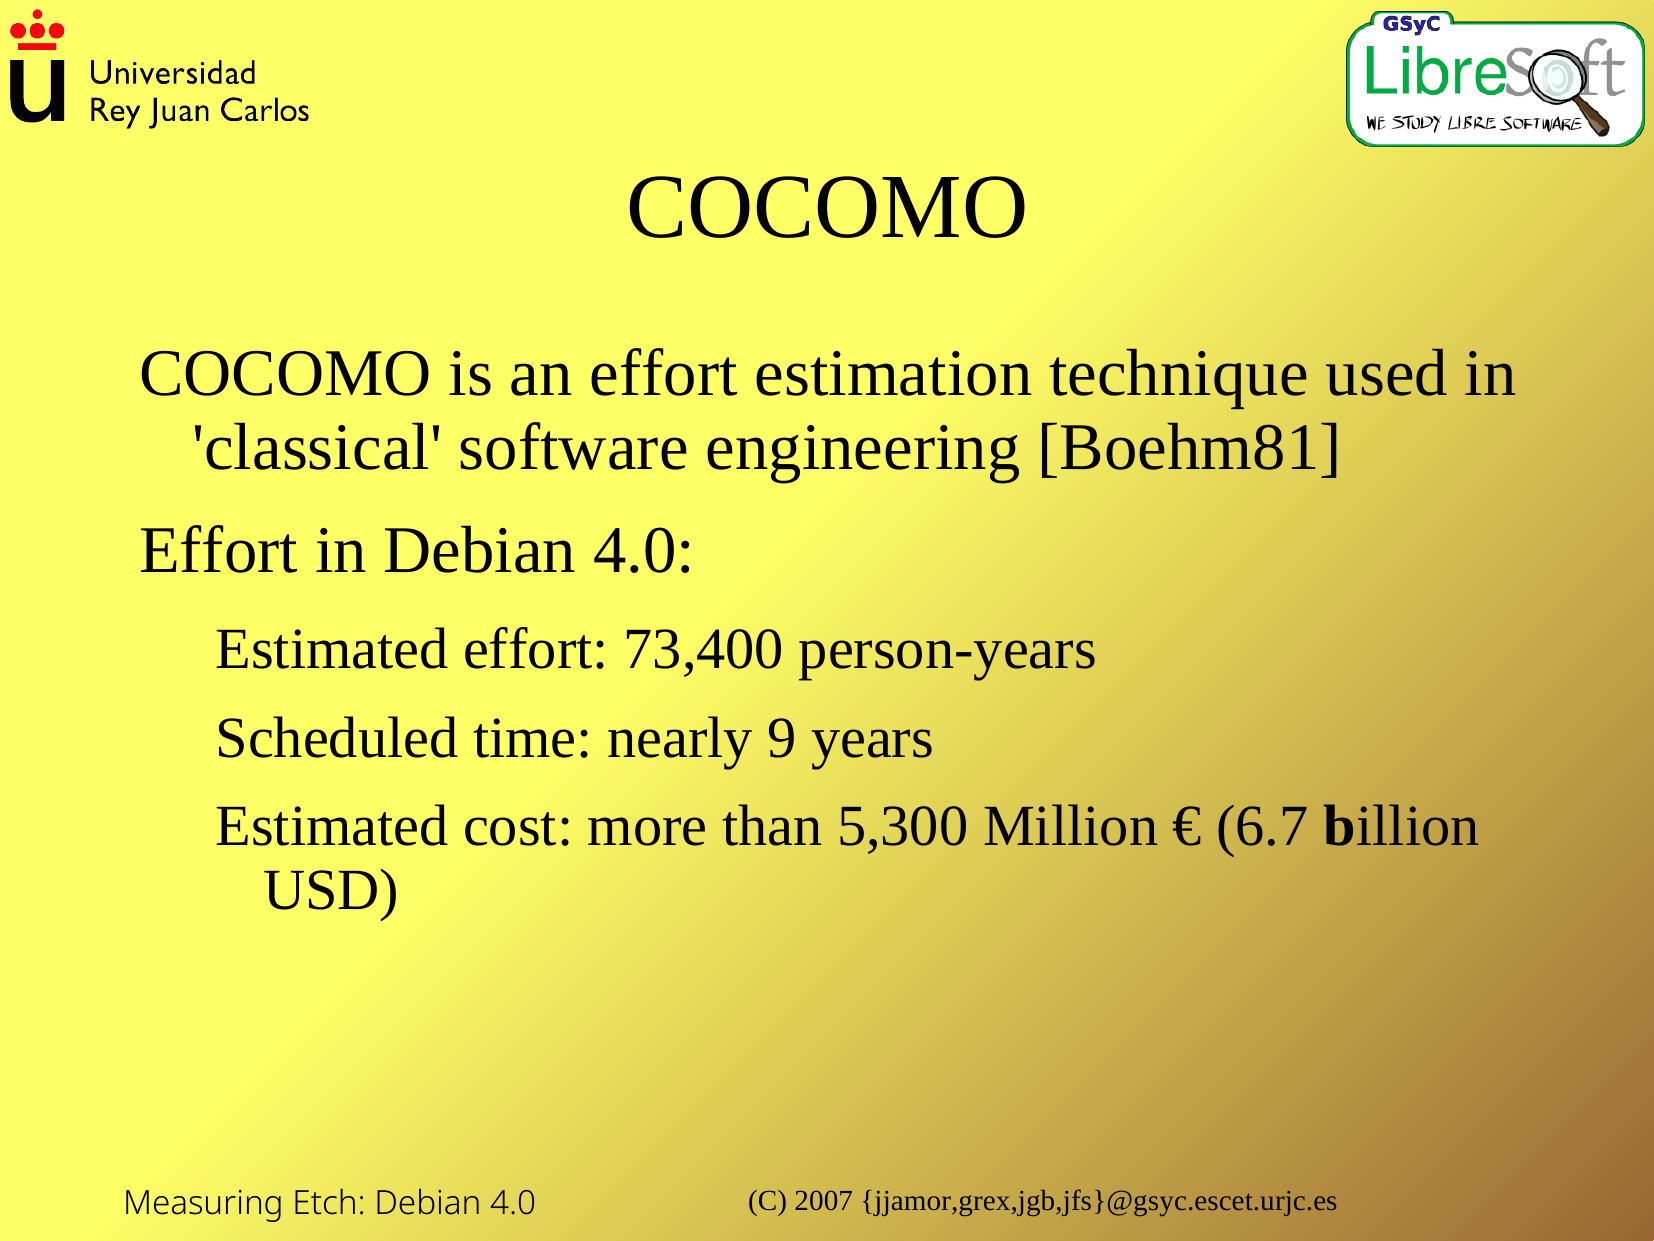

# COCOMO
COCOMO is an effort estimation technique used in 'classical' software engineering [Boehm81]
Effort in Debian 4.0:
Estimated effort: 73,400 person-years
Scheduled time: nearly 9 years
Estimated cost: more than 5,300 Million € (6.7 billion USD)